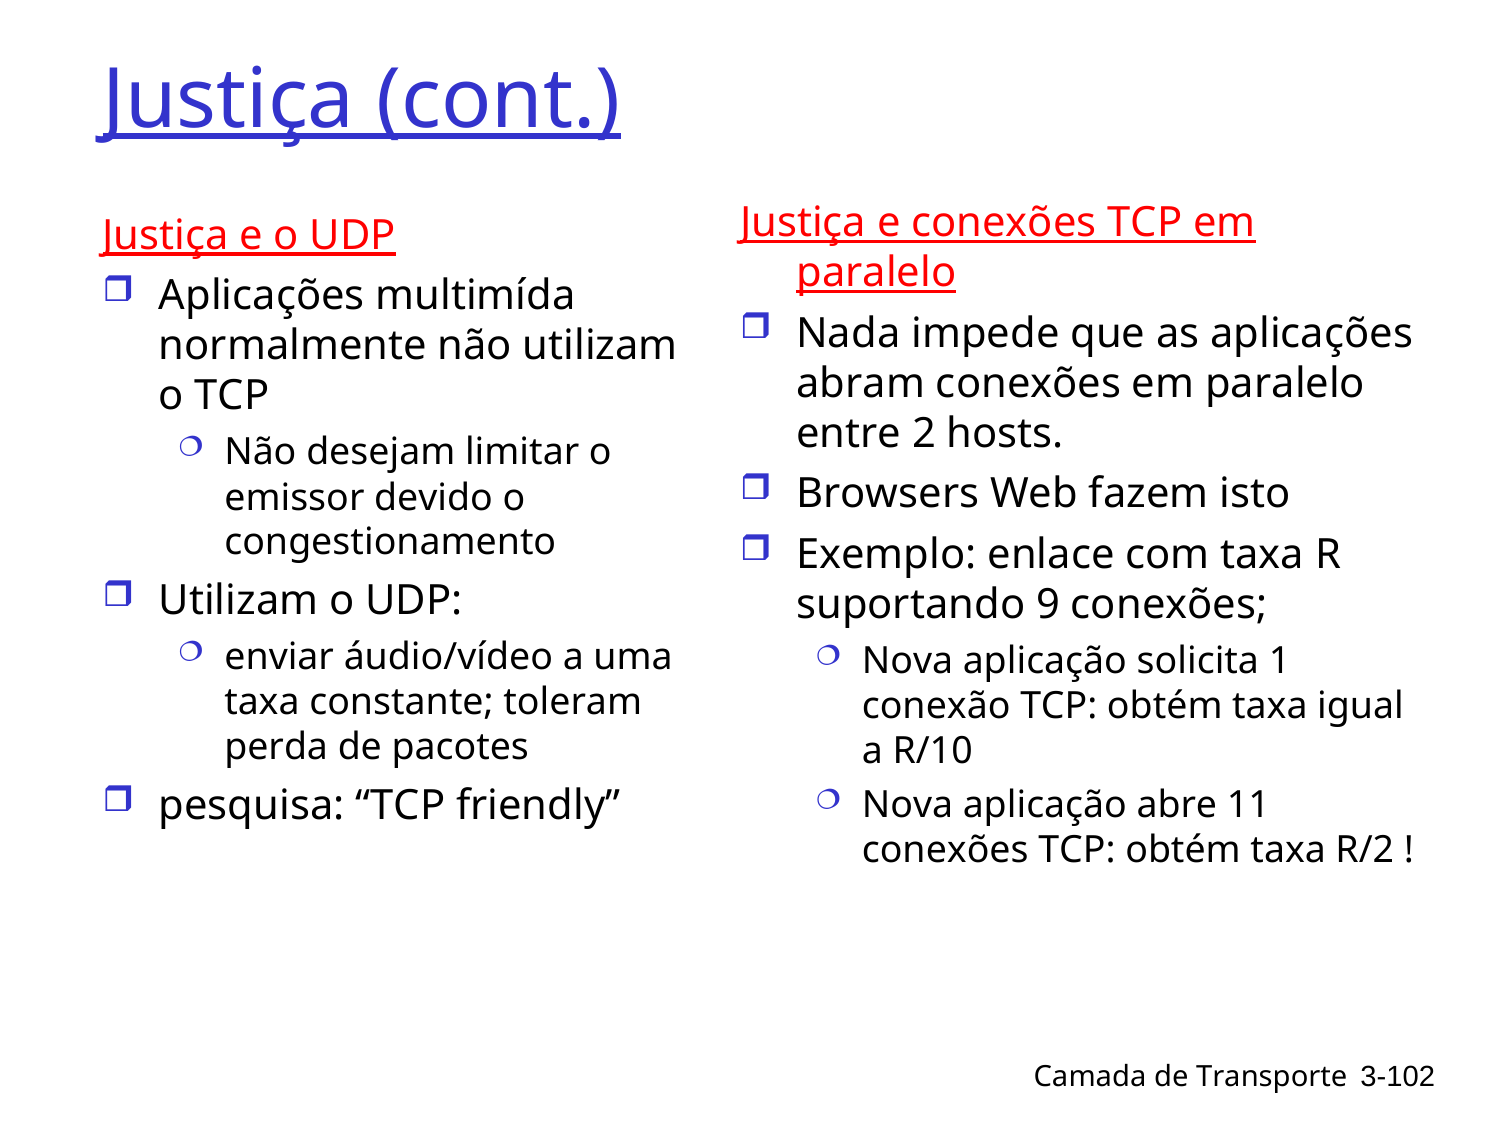

# Justiça (cont.)
Justiça e conexões TCP em paralelo
Nada impede que as aplicações abram conexões em paralelo entre 2 hosts.
Browsers Web fazem isto
Exemplo: enlace com taxa R suportando 9 conexões;
Nova aplicação solicita 1 conexão TCP: obtém taxa igual a R/10
Nova aplicação abre 11 conexões TCP: obtém taxa R/2 !
Justiça e o UDP
Aplicações multimída normalmente não utilizam o TCP
Não desejam limitar o emissor devido o congestionamento
Utilizam o UDP:
enviar áudio/vídeo a uma taxa constante; toleram perda de pacotes
pesquisa: “TCP friendly”
Camada de Transporte